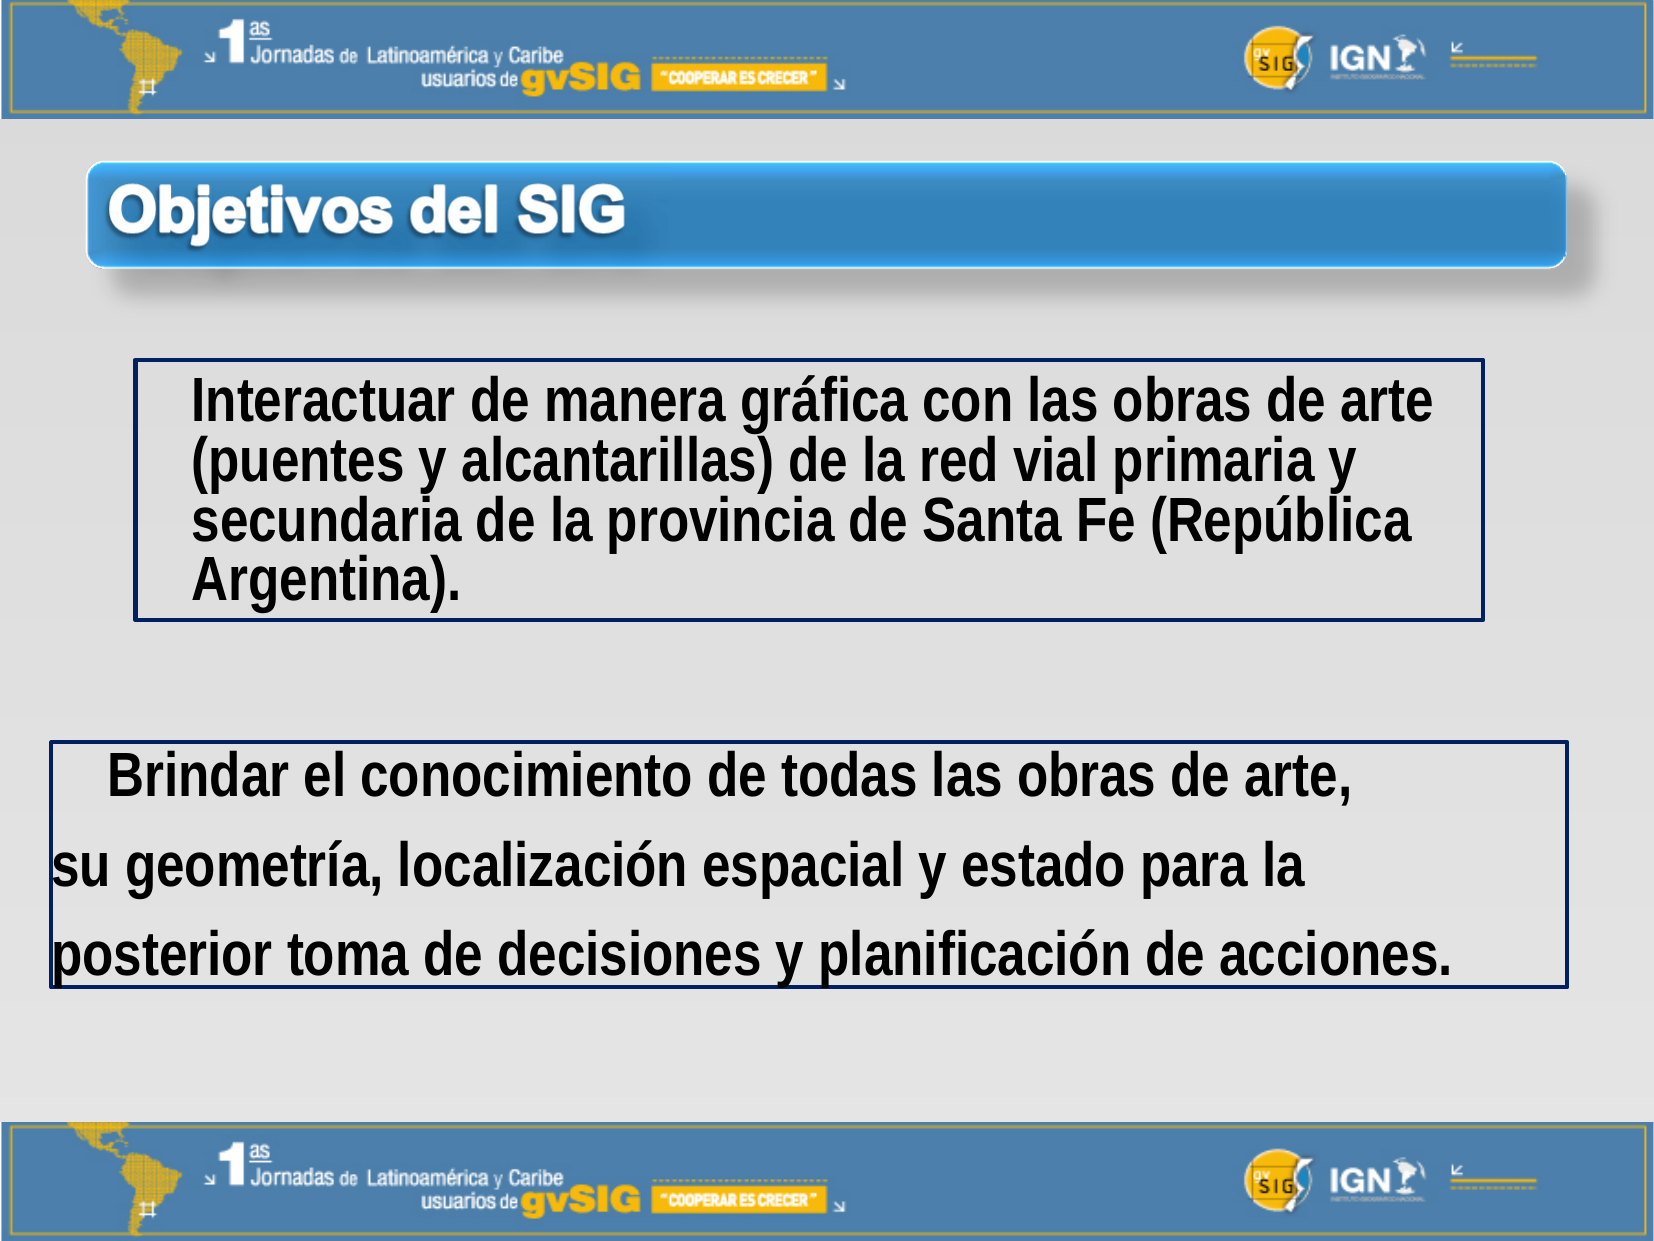

# Interactuar de manera gráfica con las obras de arte (puentes y alcantarillas) de la red vial primaria y secundaria de la provincia de Santa Fe (República Argentina).
	Brindar el conocimiento de todas las obras de arte,
su geometría, localización espacial y estado para la
posterior toma de decisiones y planificación de acciones.